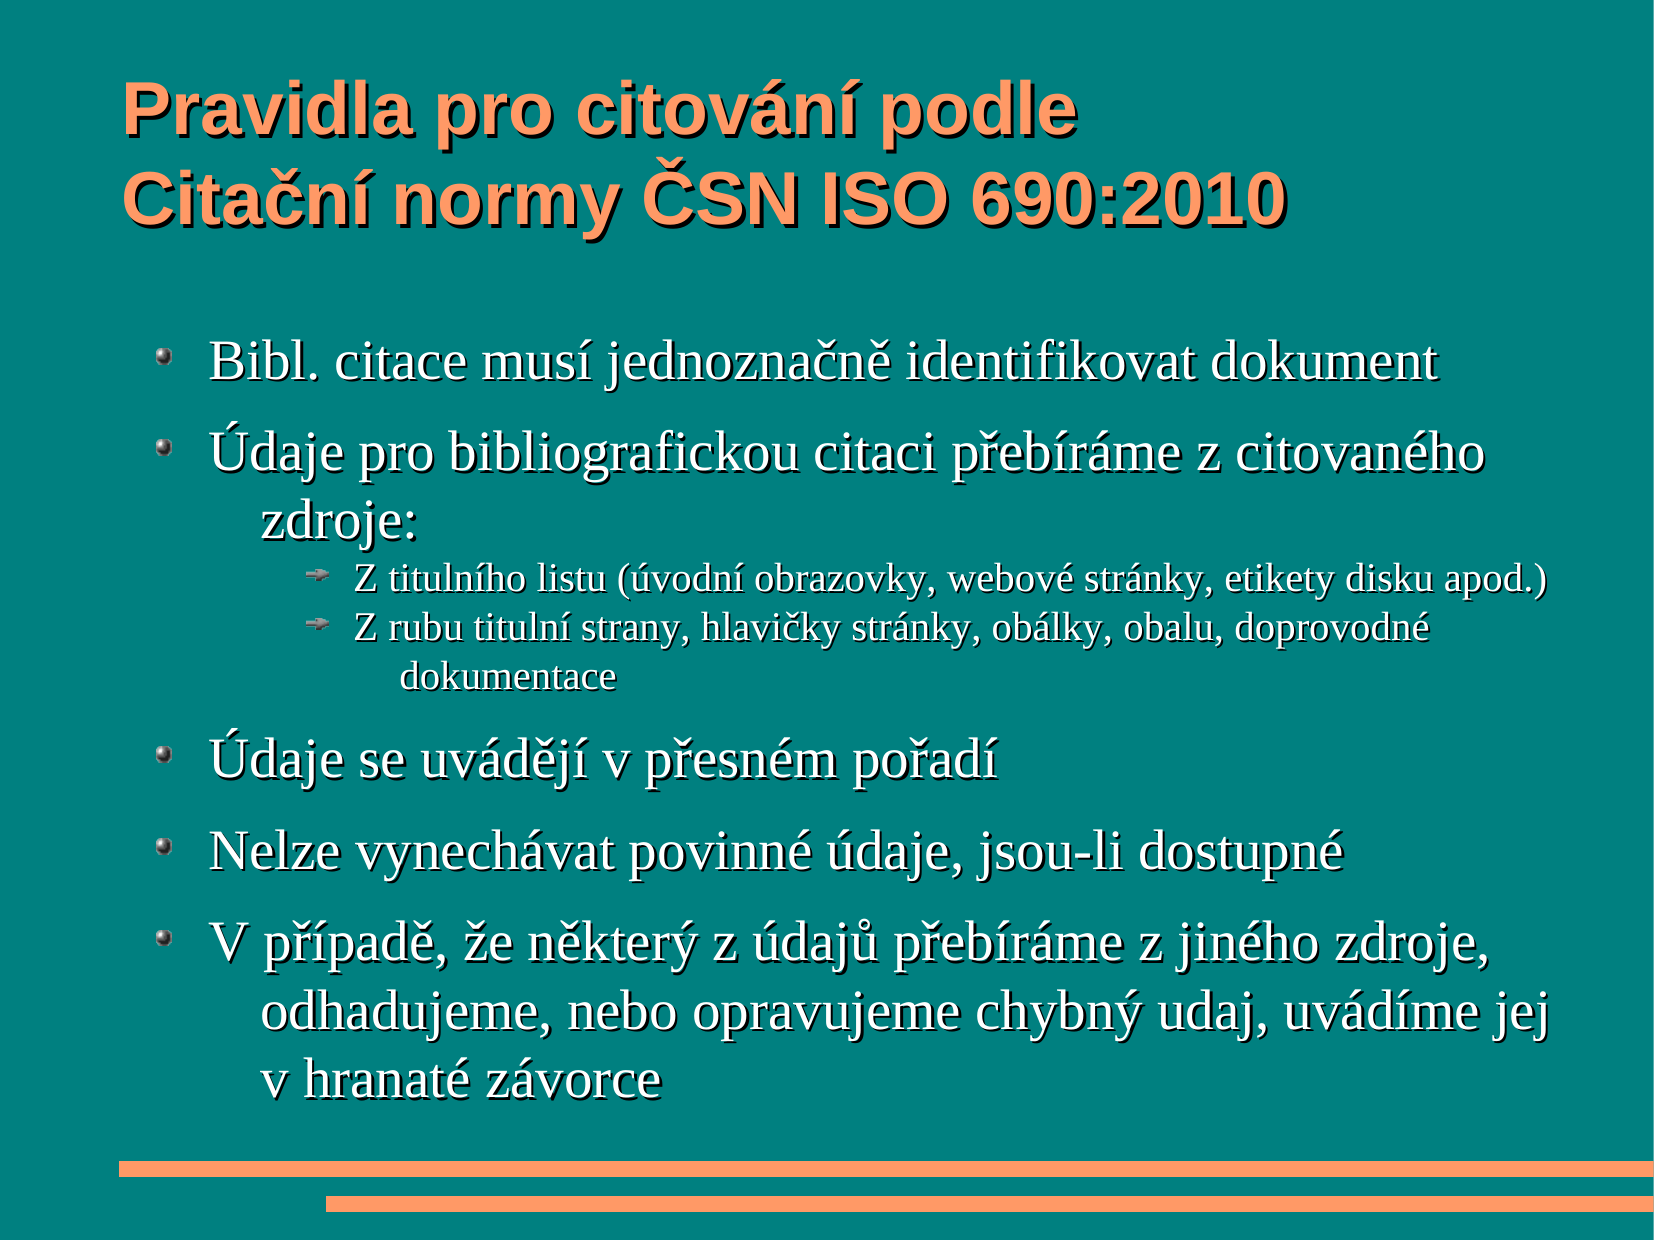

# Pravidla pro citování podle Citační normy ČSN ISO 690:2010
Bibl. citace musí jednoznačně identifikovat dokument
Údaje pro bibliografickou citaci přebíráme z citovaného zdroje:
Z titulního listu (úvodní obrazovky, webové stránky, etikety disku apod.)
Z rubu titulní strany, hlavičky stránky, obálky, obalu, doprovodné dokumentace
Údaje se uvádějí v přesném pořadí
Nelze vynechávat povinné údaje, jsou-li dostupné
V případě, že některý z údajů přebíráme z jiného zdroje, odhadujeme, nebo opravujeme chybný udaj, uvádíme jej v hranaté závorce